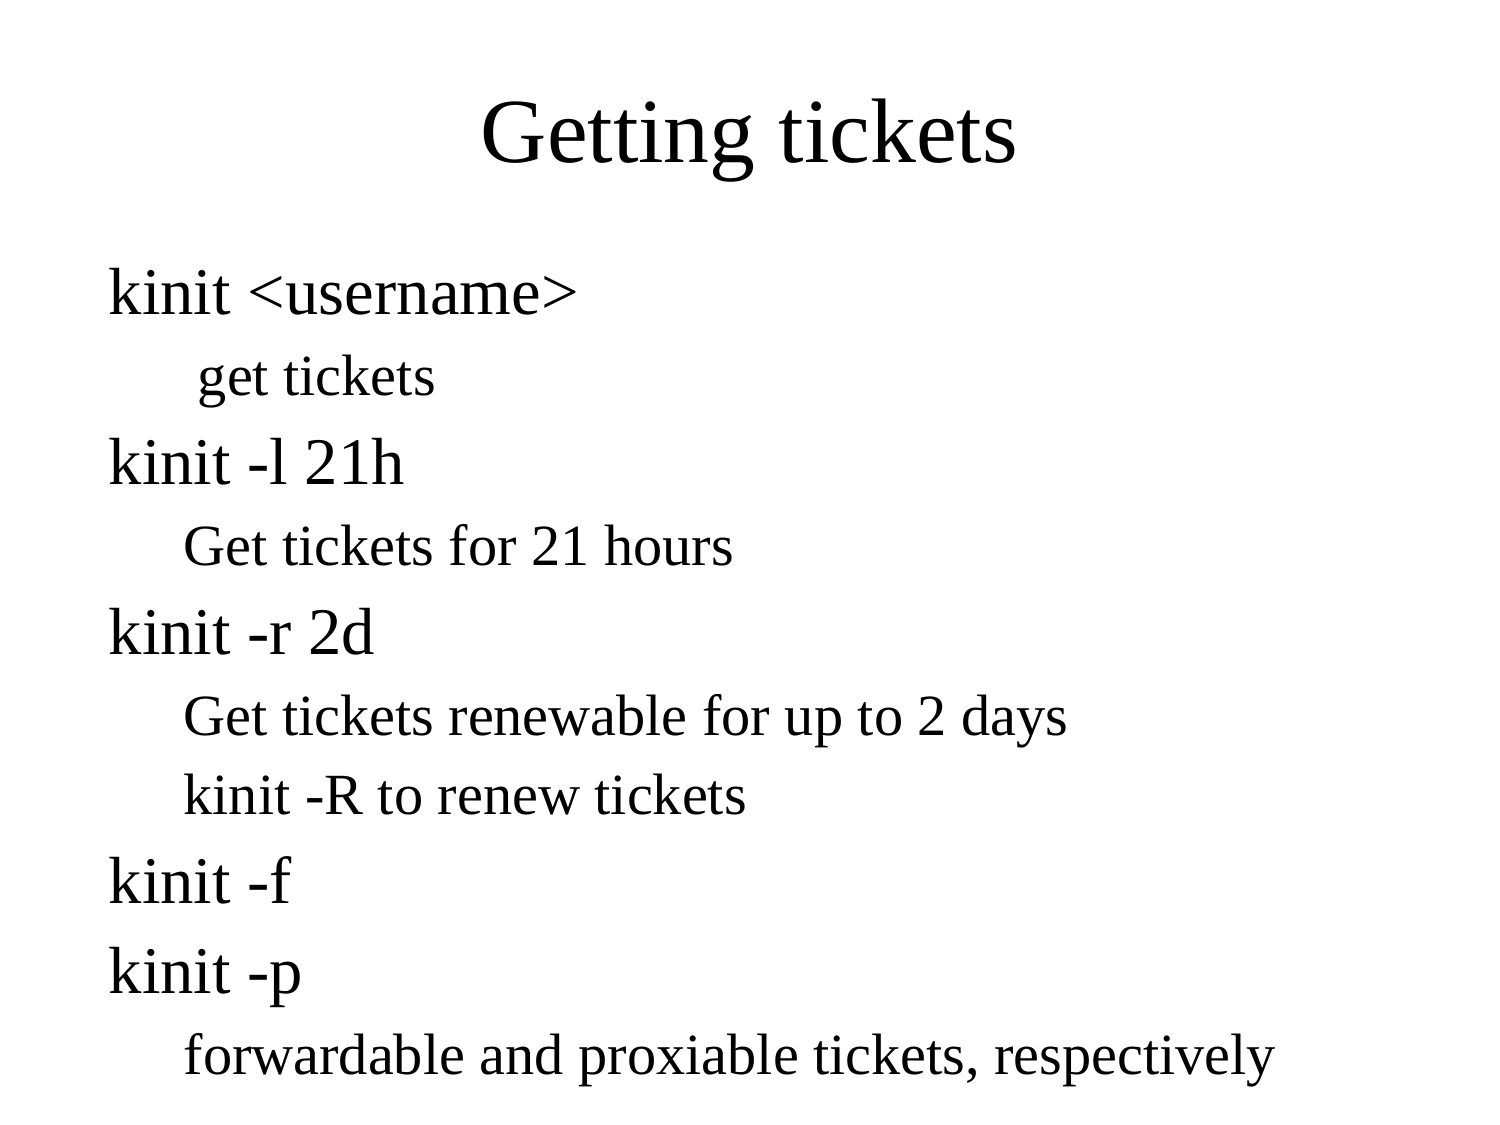

# Getting tickets
kinit <username>
 get tickets
kinit -l 21h
Get tickets for 21 hours
kinit -r 2d
Get tickets renewable for up to 2 days
kinit -R to renew tickets
kinit -f
kinit -p
forwardable and proxiable tickets, respectively